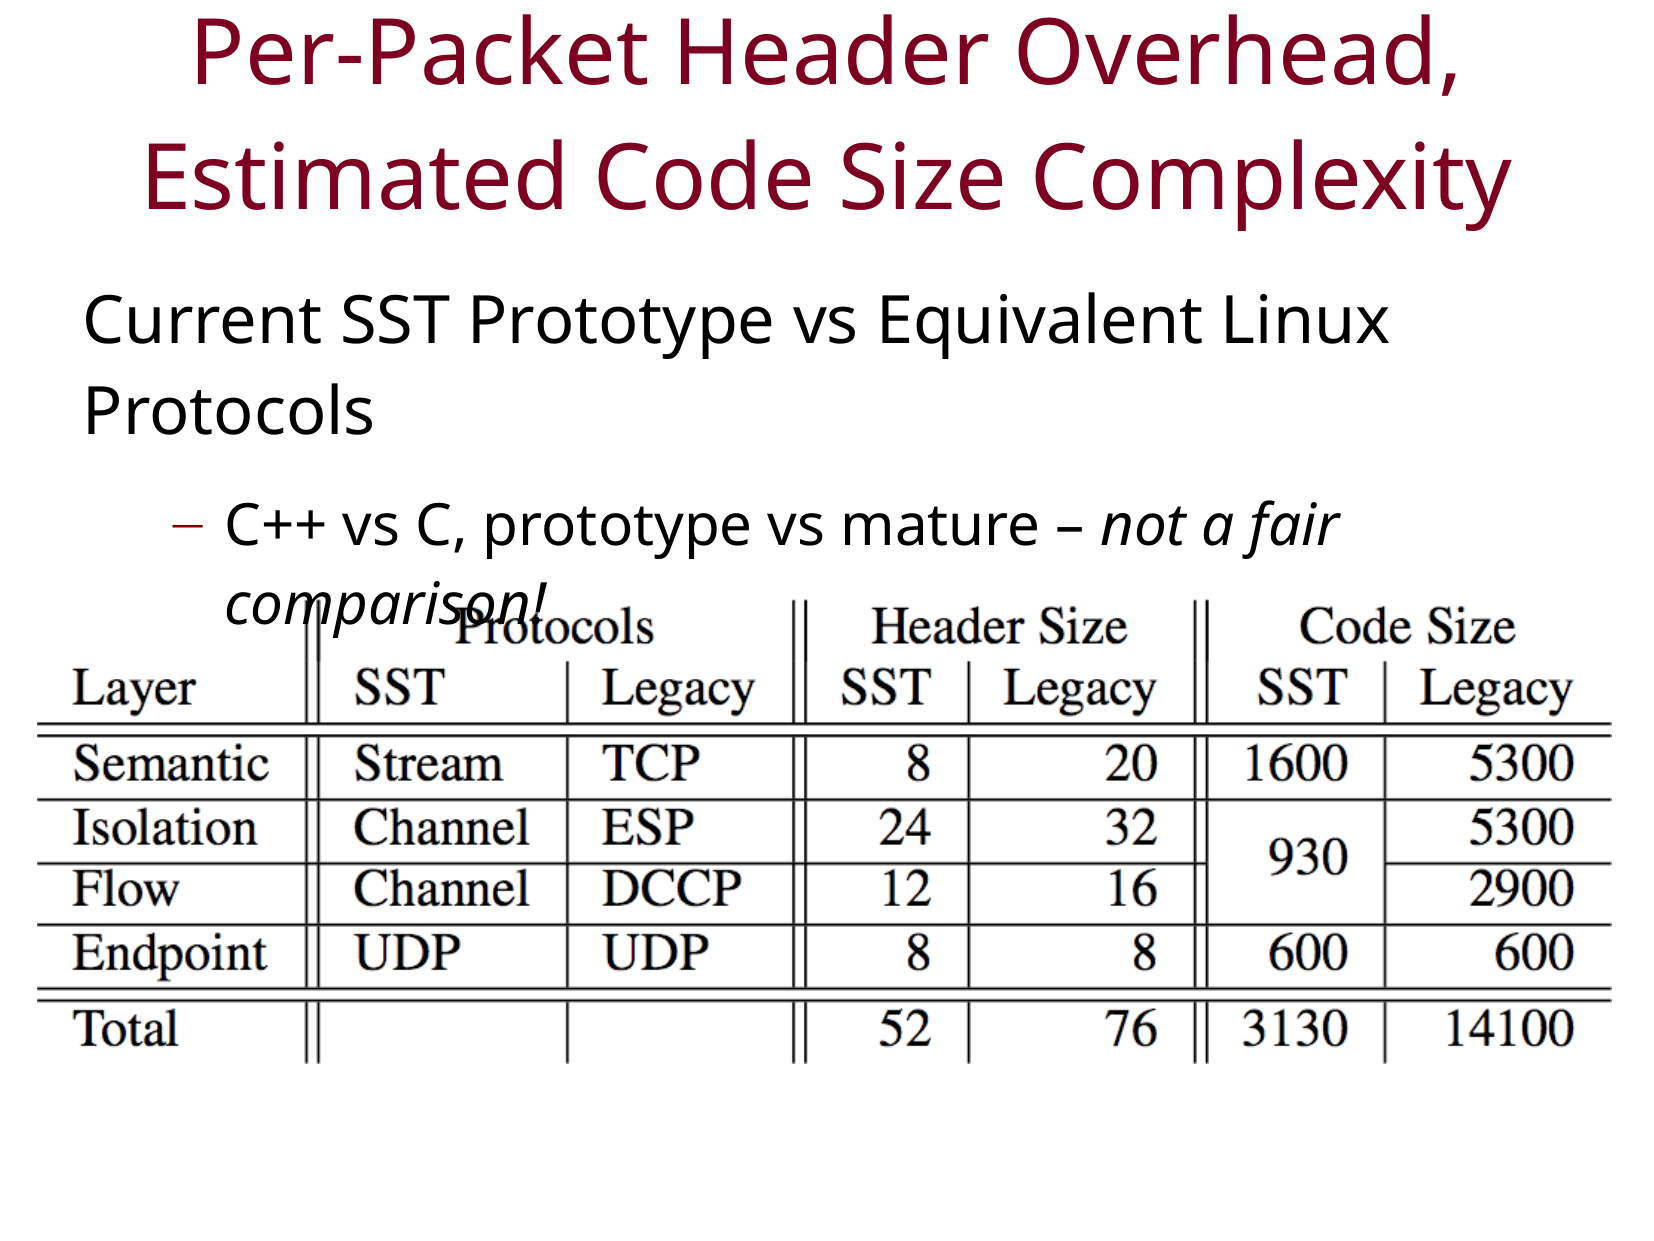

# Per-Packet Header Overhead, Estimated Code Size Complexity
Current SST Prototype vs Equivalent Linux Protocols
C++ vs C, prototype vs mature – not a fair comparison!